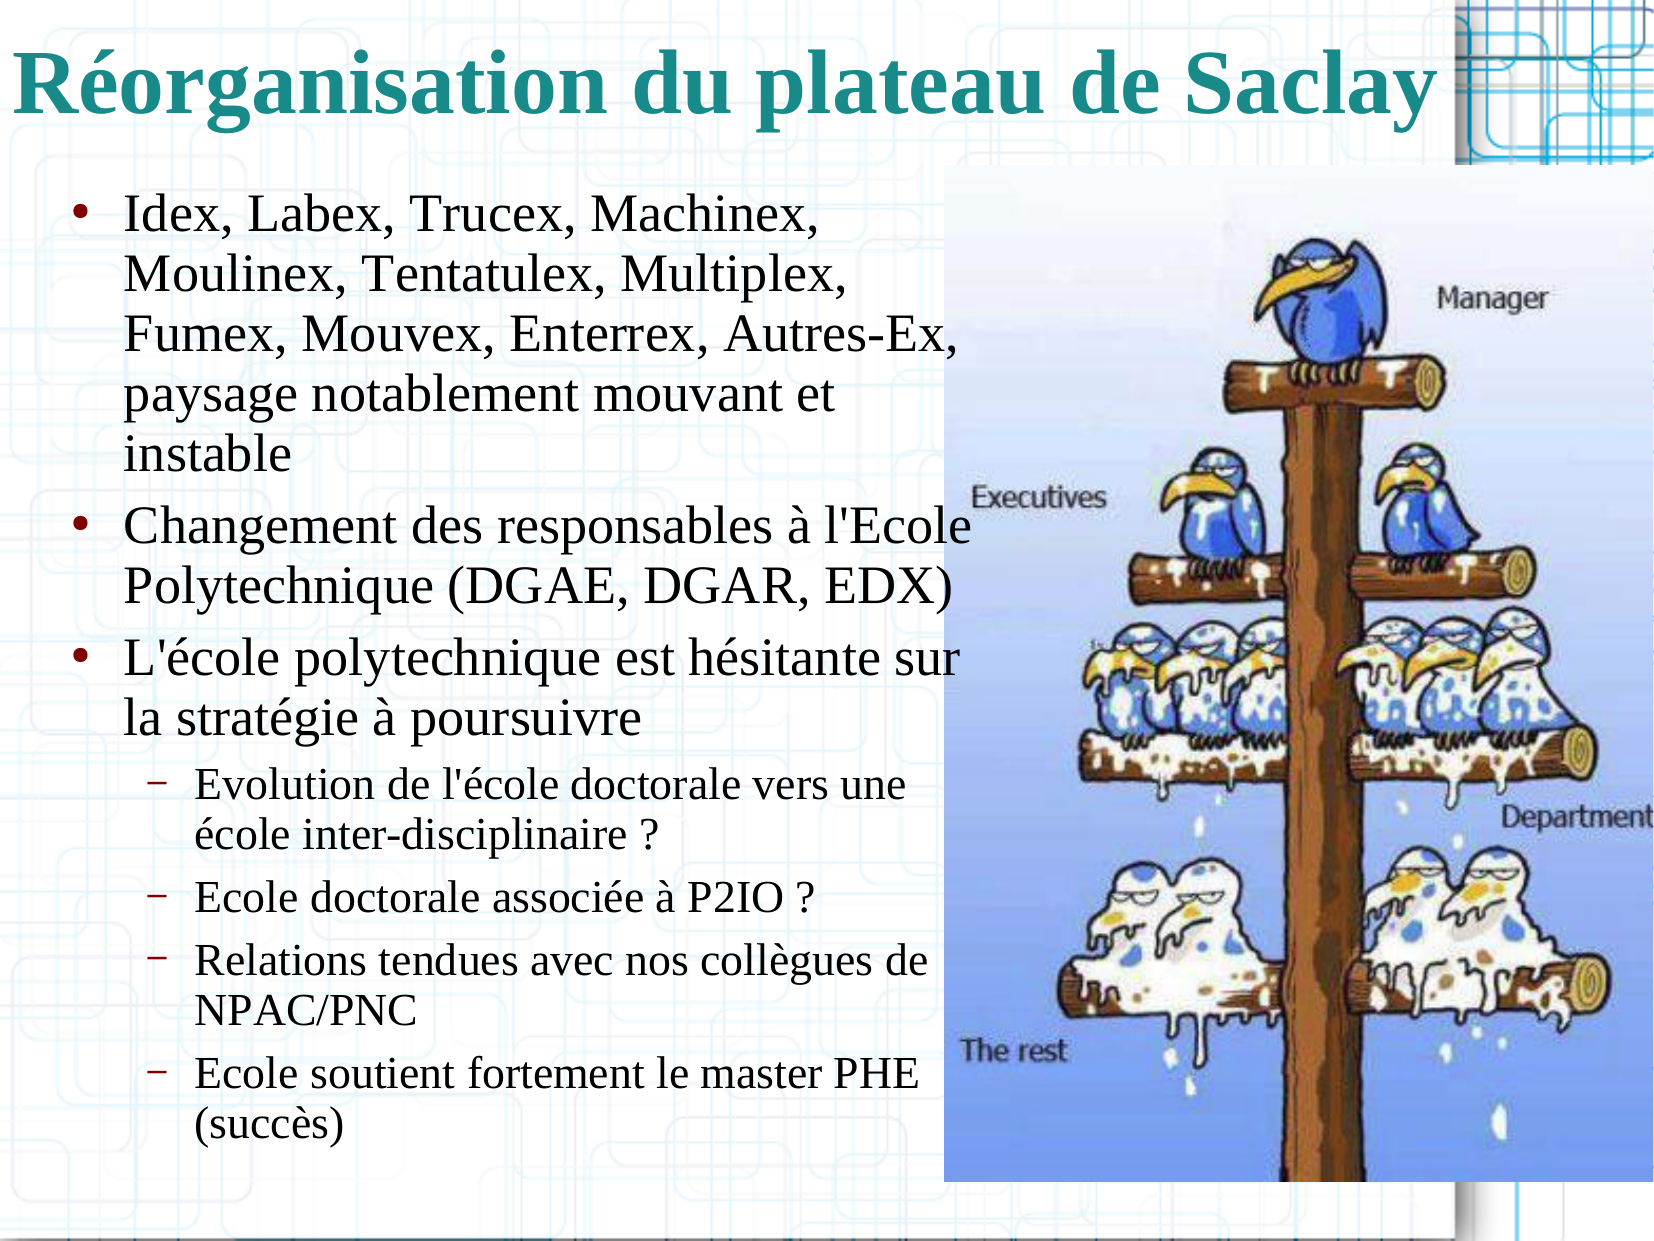

# Réorganisation du plateau de Saclay
Idex, Labex, Trucex, Machinex, Moulinex, Tentatulex, Multiplex,
Fumex, Mouvex, Enterrex, Autres-Ex, paysage notablement mouvant et instable
Changement des responsables à l'Ecole Polytechnique (DGAE, DGAR, EDX)
L'école polytechnique est hésitante sur la stratégie à poursuivre
Evolution de l'école doctorale vers une école inter-disciplinaire ?
Ecole doctorale associée à P2IO ?
Relations tendues avec nos collègues de NPAC/PNC
Ecole soutient fortement le master PHE (succès)